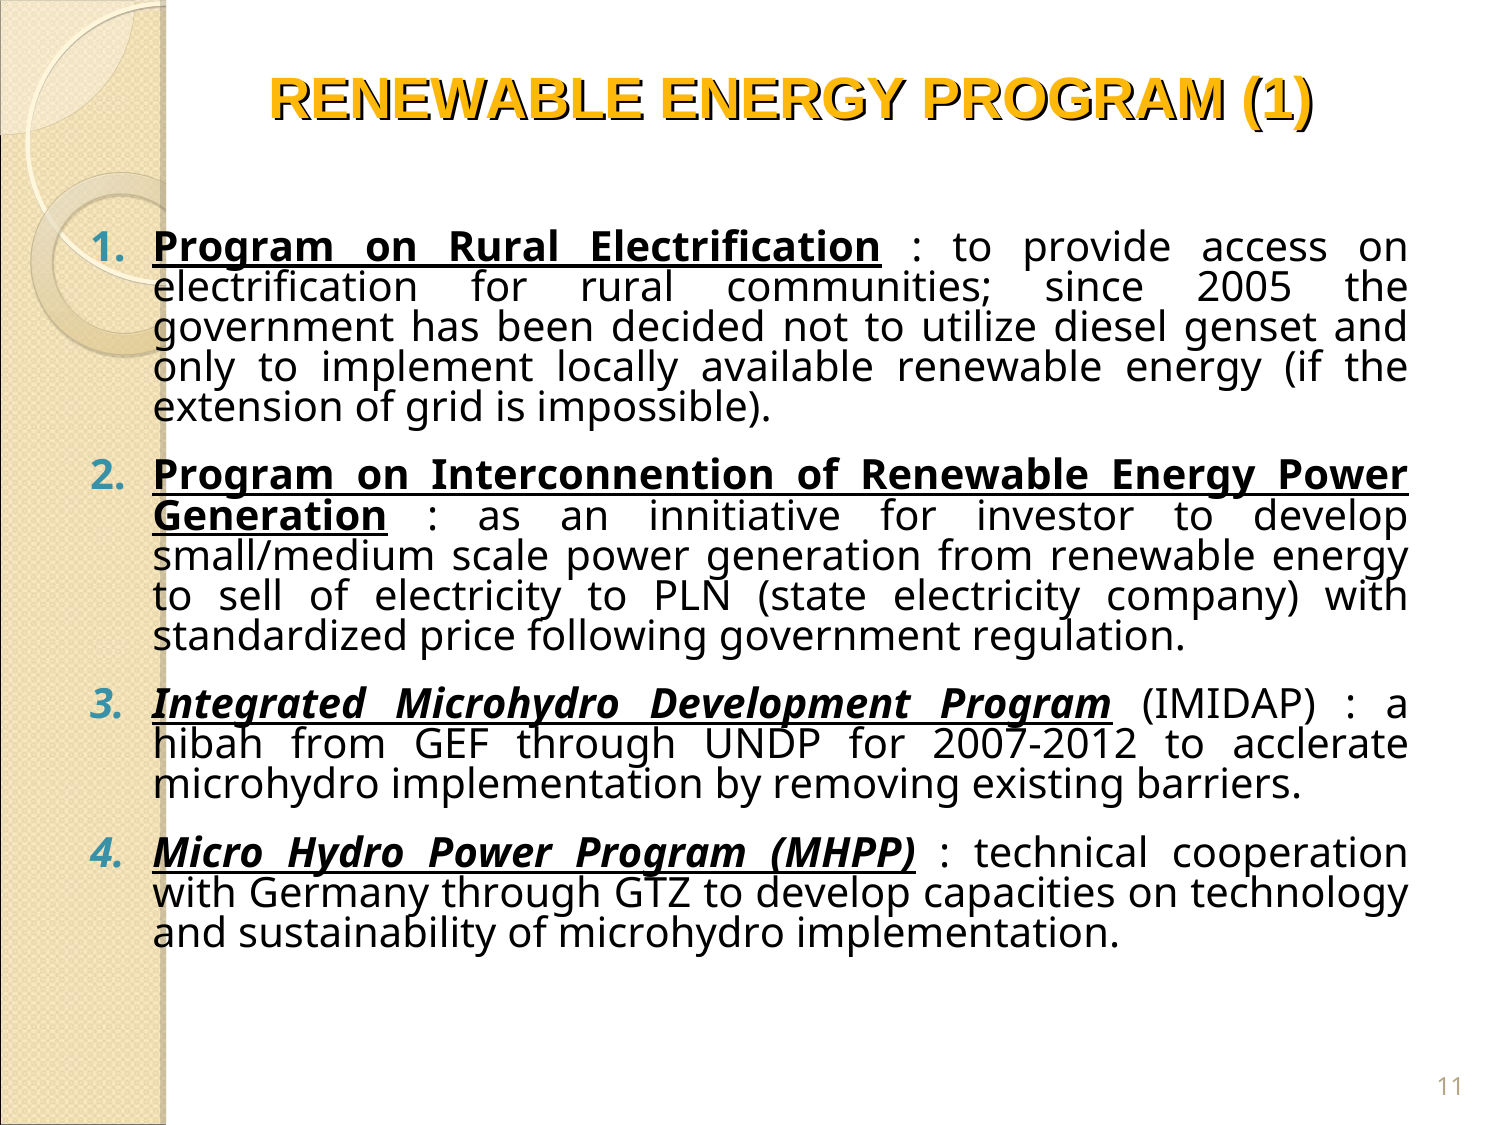

RENEWABLE ENERGY PROGRAM (1)
# Program on Rural Electrification : to provide access on electrification for rural communities; since 2005 the government has been decided not to utilize diesel genset and only to implement locally available renewable energy (if the extension of grid is impossible).
Program on Interconnention of Renewable Energy Power Generation : as an innitiative for investor to develop small/medium scale power generation from renewable energy to sell of electricity to PLN (state electricity company) with standardized price following government regulation.
Integrated Microhydro Development Program (IMIDAP) : a hibah from GEF through UNDP for 2007-2012 to acclerate microhydro implementation by removing existing barriers.
Micro Hydro Power Program (MHPP) : technical cooperation with Germany through GTZ to develop capacities on technology and sustainability of microhydro implementation.
10